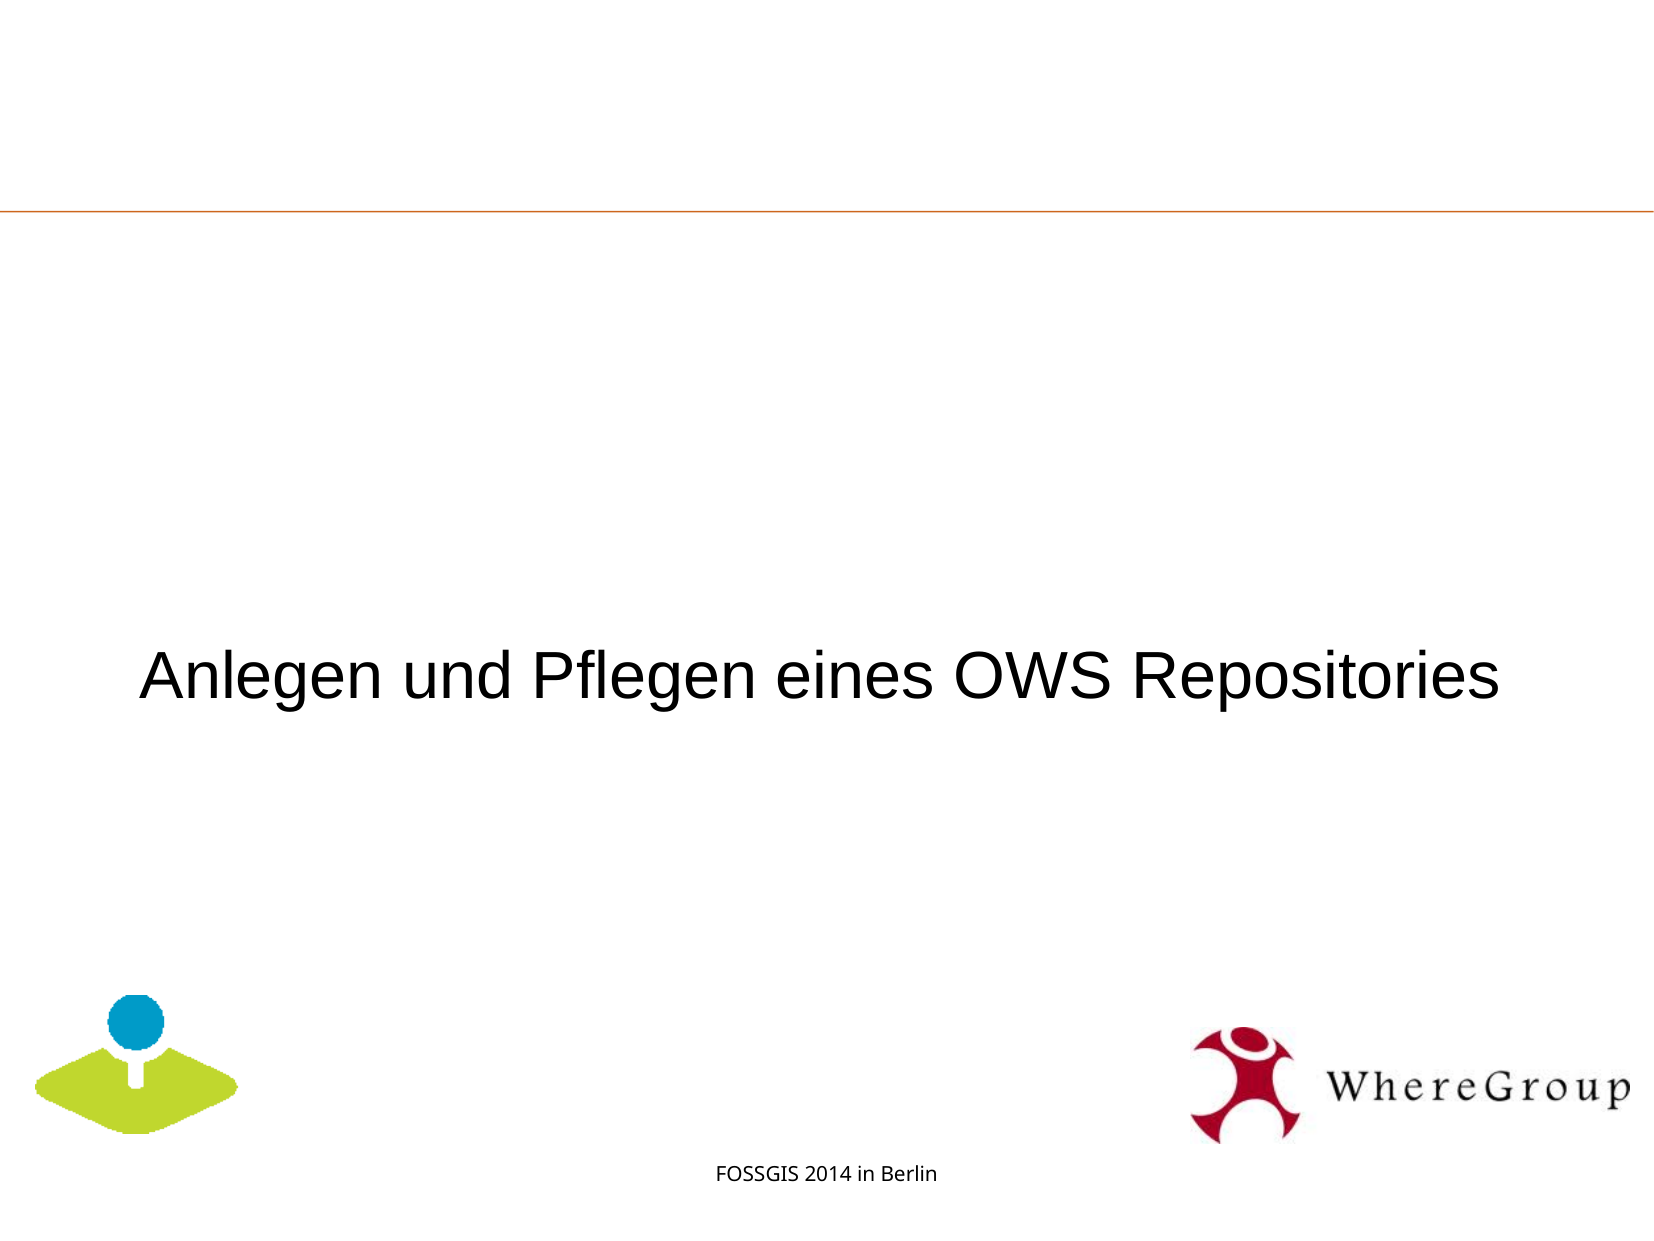

# Anlegen und Pflegen eines OWS Repositories
Mapbender - Einführung zum Mapbender Projekt (Astrid Ede)